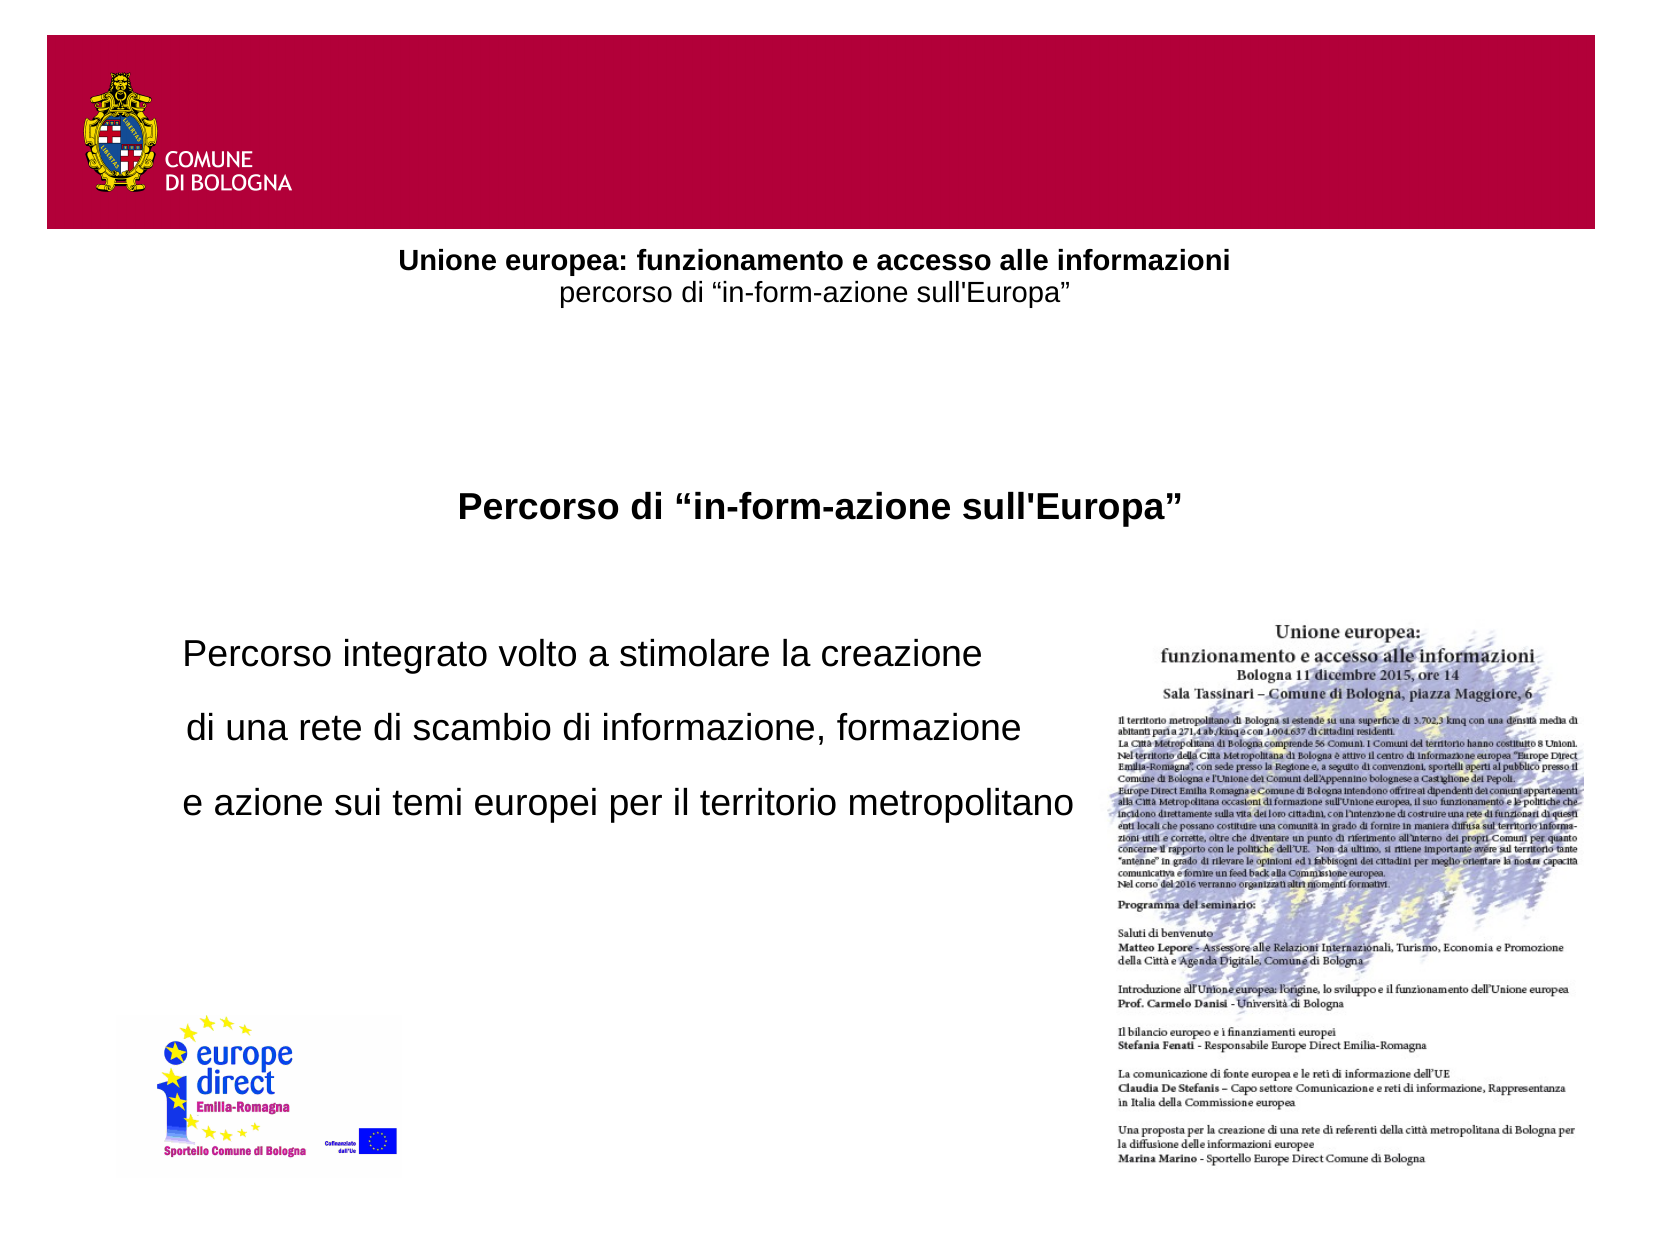

Unione europea: funzionamento e accesso alle informazioni
percorso di “in-form-azione sull'Europa”
# Percorso di “in-form-azione sull'Europa”
 Percorso integrato volto a stimolare la creazione
 	di una rete di scambio di informazione, formazione
 e azione sui temi europei per il territorio metropolitano